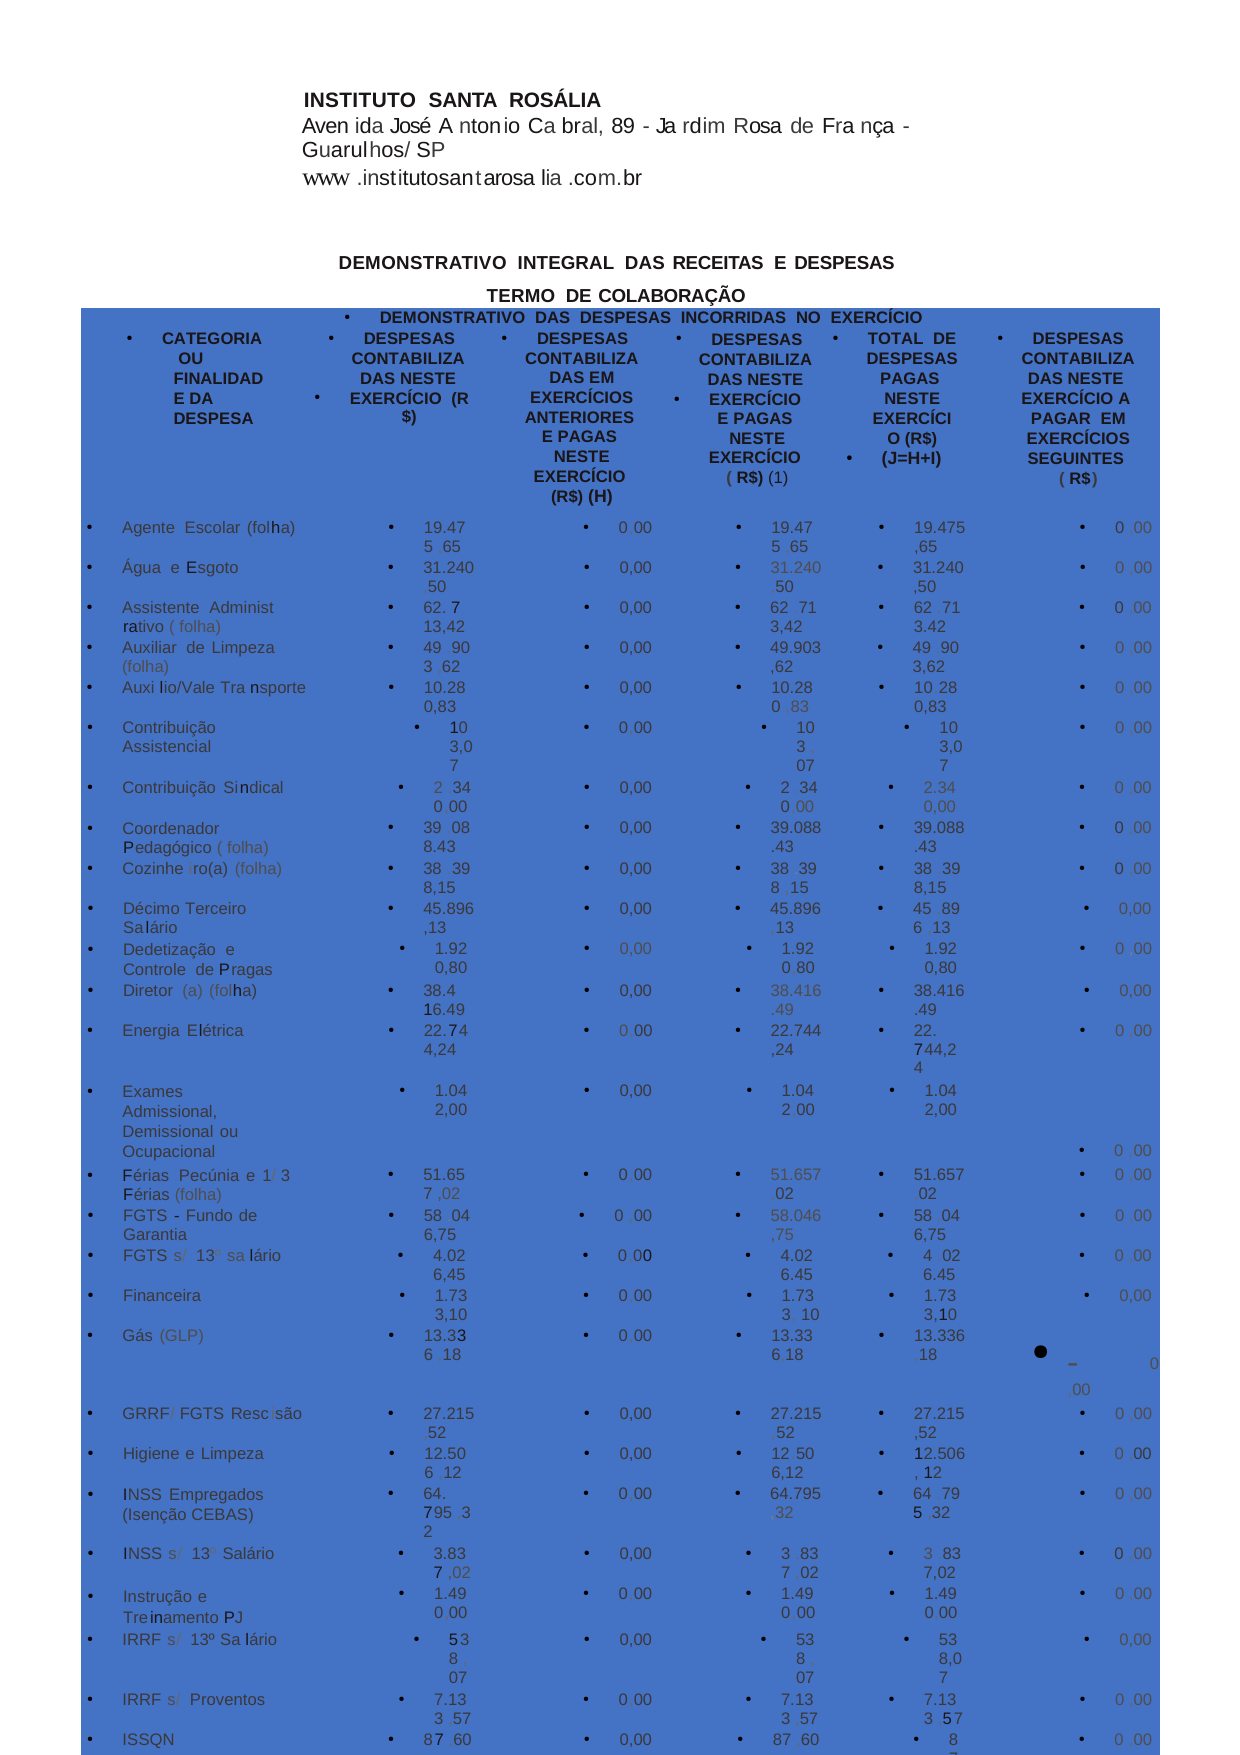

INSTITUTO SANTA ROSÁLIA
Aven ida José A ntonio Ca bral, 89 - Ja rdim Rosa de Fra nça - Guarulhos/ SP
www .institutosantarosa lia .com.br
DEMONSTRATIVO INTEGRAL DAS RECEITAS E DESPESAS TERMO DE COLABORAÇÃO
| DEMONSTRATIVO DAS DESPESAS INCORRIDAS NO EXERCÍCIO | | | | | |
| --- | --- | --- | --- | --- | --- |
| CATEGORIA OU FINALIDADE DA DESPESA | DESPESAS CONTABILIZADAS NESTE EXERCÍCIO (R $) | DESPESAS CONTABILIZADAS EM EXERCÍCIOS ANTERIORES E PAGAS NESTE EXERCÍCIO (R$) (H) | DESPESAS CONTABILIZADAS NESTE EXERCÍCIO E PAGAS NESTE EXERCÍCIO ( R$) (1) | TOTAL DE DESPESAS PAGAS NESTE EXERCÍCIO (R$) (J=H+I) | DESPESAS CONTABILIZADAS NESTE EXERCÍCIO A PAGAR EM EXERCÍCIOS SEGUINTES ( R$) |
| Agente Escolar (folha) | 19.475 ,65 | 0,00 | 19.475 ,65 | 19.475,65 | 0 ,00 |
| Água e Esgoto | 31.240 ,50 | 0,00 | 31.240 ,50 | 31.240,50 | 0 ,00 |
| Assistente Administ rativo ( folha) | 62. 7 13,42 | 0,00 | 62 .713,42 | 62 .713.42 | 0 ,00 |
| Auxiliar de Limpeza (folha) | 49 .903 ,62 | 0,00 | 49.903,62 | 49 .903,62 | 0 ,00 |
| Auxi lio/Vale Tra nsporte | 10.280,83 | 0,00 | 10.280 ,83 | 10.280,83 | 0 ,00 |
| Contribuição Assistencial | 103,07 | 0,00 | 103 ,07 | 103,07 | 0 ,00 |
| Contribuição Sindical | 2 .340,00 | 0,00 | 2 .340,00 | 2.340,00 | 0 ,00 |
| Coordenador Pedagógico ( folha) | 39 .088.43 | 0,00 | 39.088.43 | 39.088.43 | 0 ,00 |
| Cozinhe iro(a) (folha) | 38 .398,15 | 0,00 | 38 .398 ,15 | 38 .398,15 | 0 ,00 |
| Décimo Terceiro Salário | 45.896,13 | 0,00 | 45.896 ,13 | 45 .896 ,13 | 0,00 |
| Dedetização e Controle de Pragas | 1.920,80 | 0,00 | 1.920,80 | 1.920,80 | 0 ,00 |
| Diretor (a) (folha) | 38.4 16.49 | 0,00 | 38.416.49 | 38.416.49 | 0,00 |
| Energia Elétrica | 22.744,24 | 0,00 | 22.744,24 | 22. 744,24 | 0 ,00 |
| Exames Admissional, Demissional ou Ocupacional | 1.042,00 | 0,00 | 1.042,00 | 1.042,00 | |
| | | | | | 0 ,00 |
| Férias Pecúnia e 1/ 3 Férias (folha) | 51.65 7 ,02 | 0,00 | 51.657 ,02 | 51.657 ,02 | 0 ,00 |
| FGTS - Fundo de Garantia | 58 .046,75 | 0 ,00 | 58.046,75 | 58 .046,75 | 0 ,00 |
| FGTS s/ 13º sa lário | 4.026,45 | 0,00 | 4.026.45 | 4 .026.45 | 0 ,00 |
| Financeira | 1.733,10 | 0,00 | 1.733, 10 | 1.733,10 | 0,00 |
| Gás (GLP) | 13.336 ,18 | 0,00 | 13.336,18 | 13.336,18 | - 0 ,00 |
| GRRF/ FGTS Rescisão | 27.215 ,52 | 0,00 | 27.215 ,52 | 27.215,52 | 0 ,00 |
| Higiene e Limpeza | 12.506 ,12 | 0,00 | 12.506,12 | 12.506, 12 | 0 ,00 |
| INSS Empregados (Isenção CEBAS) | 64. 795 ,32 | 0,00 | 64.795 ,32 | 64 .795 ,32 | 0 ,00 |
| INSS s/ 13º Salário | 3.837 ,02 | 0,00 | 3 .837 ,02 | 3 .837,02 | 0 ,00 |
| Instrução e Treinamento PJ | 1.490,00 | 0,00 | 1.490,00 | 1.490,00 | 0 ,00 |
| IRRF s/ 13º Sa lário | 538 ,07 | 0,00 | 538 ,07 | 538,07 | 0,00 |
| IRRF s/ Proventos | 7.133 ,57 | 0,00 | 7.133 ,57 | 7.133 ,57 | 0 ,00 |
| ISSQN | 87 ,60 | 0,00 | 87 ,60 | 87,60 | 0 ,00 |
| Locação de Impressoras PJ | 3 .972 ,96 | 0,00 | 3.972 ,96 | 3.972 ,96 | 0 ,00 |
| Manutenção de Equipamentos | 242 ,85 | 0,00 | 242 ,85 | 242 ,85 | 0 ,00 |
Pá g . 315